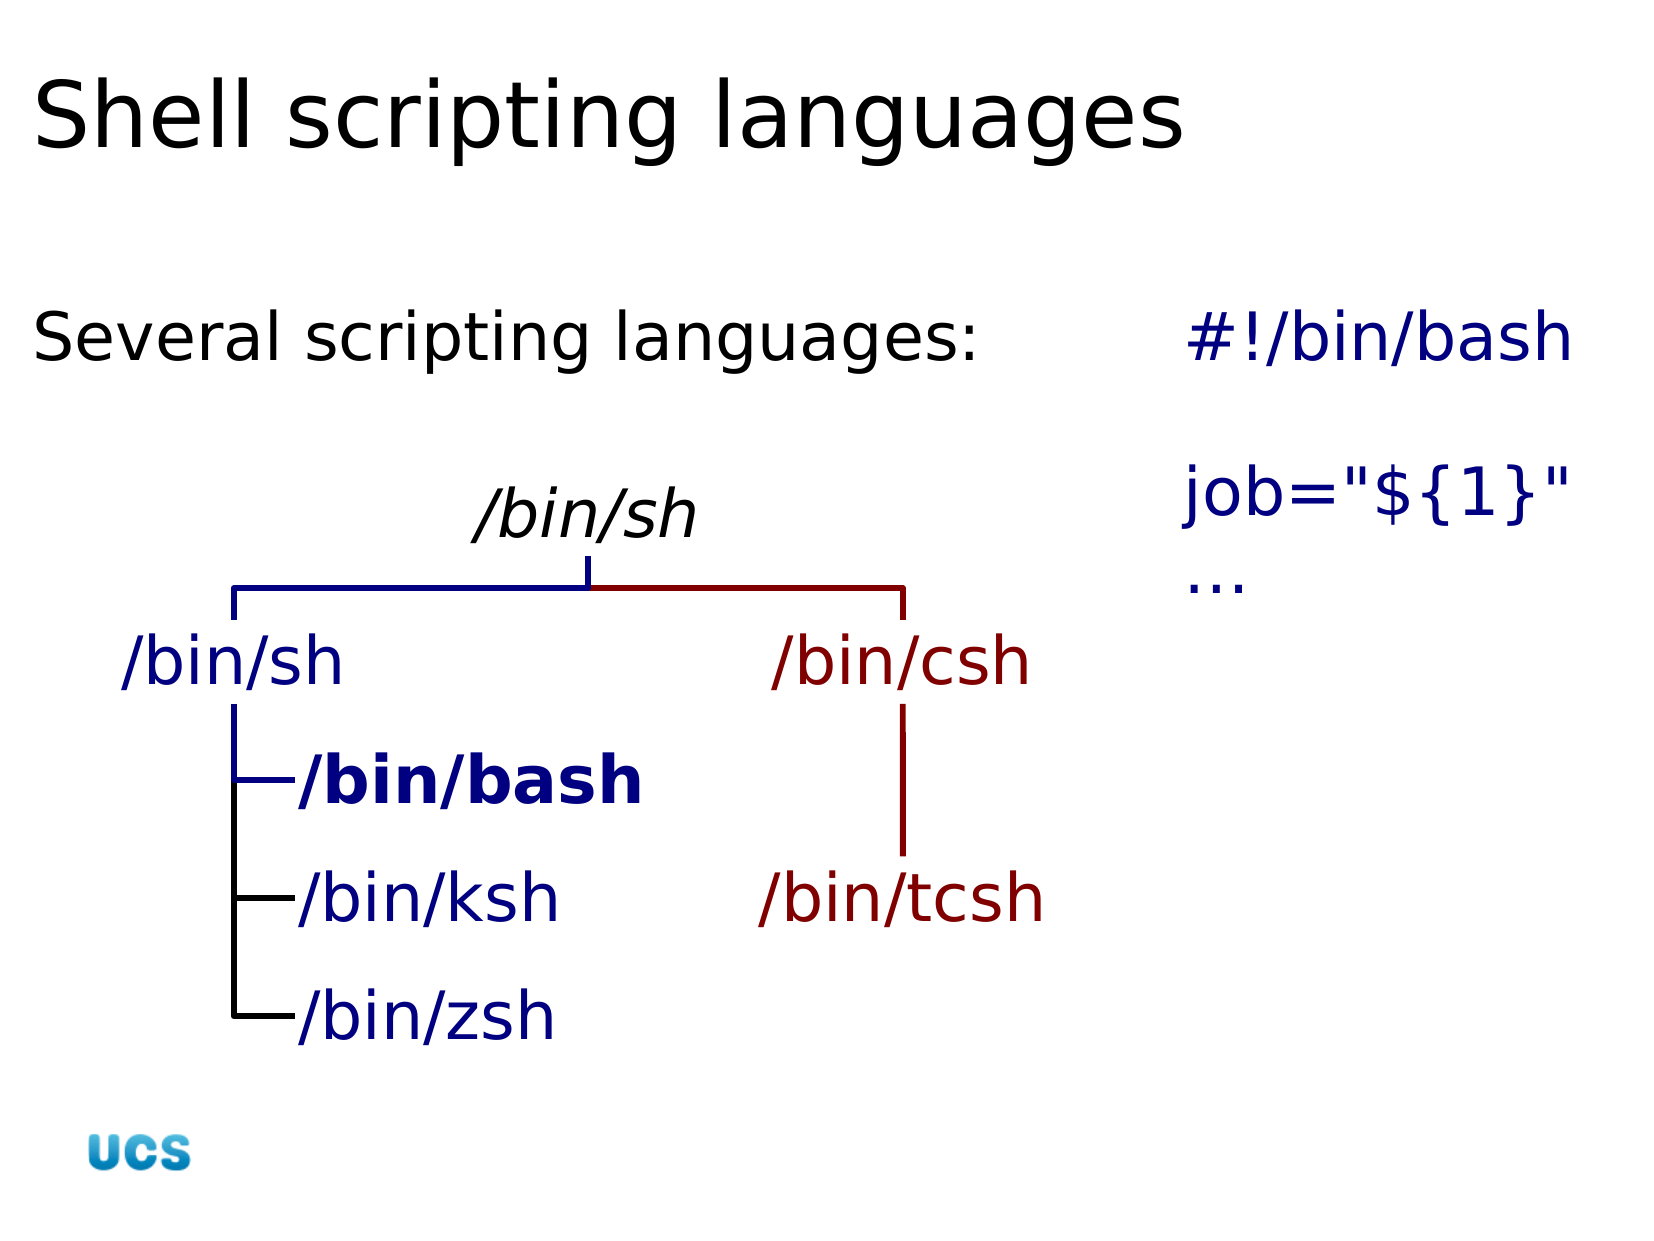

Shell scripting languages
Several scripting languages:
#!/bin/bash
job="${1}"
…
/bin/sh
/bin/sh
/bin/csh
/bin/bash
/bin/ksh
/bin/tcsh
/bin/zsh